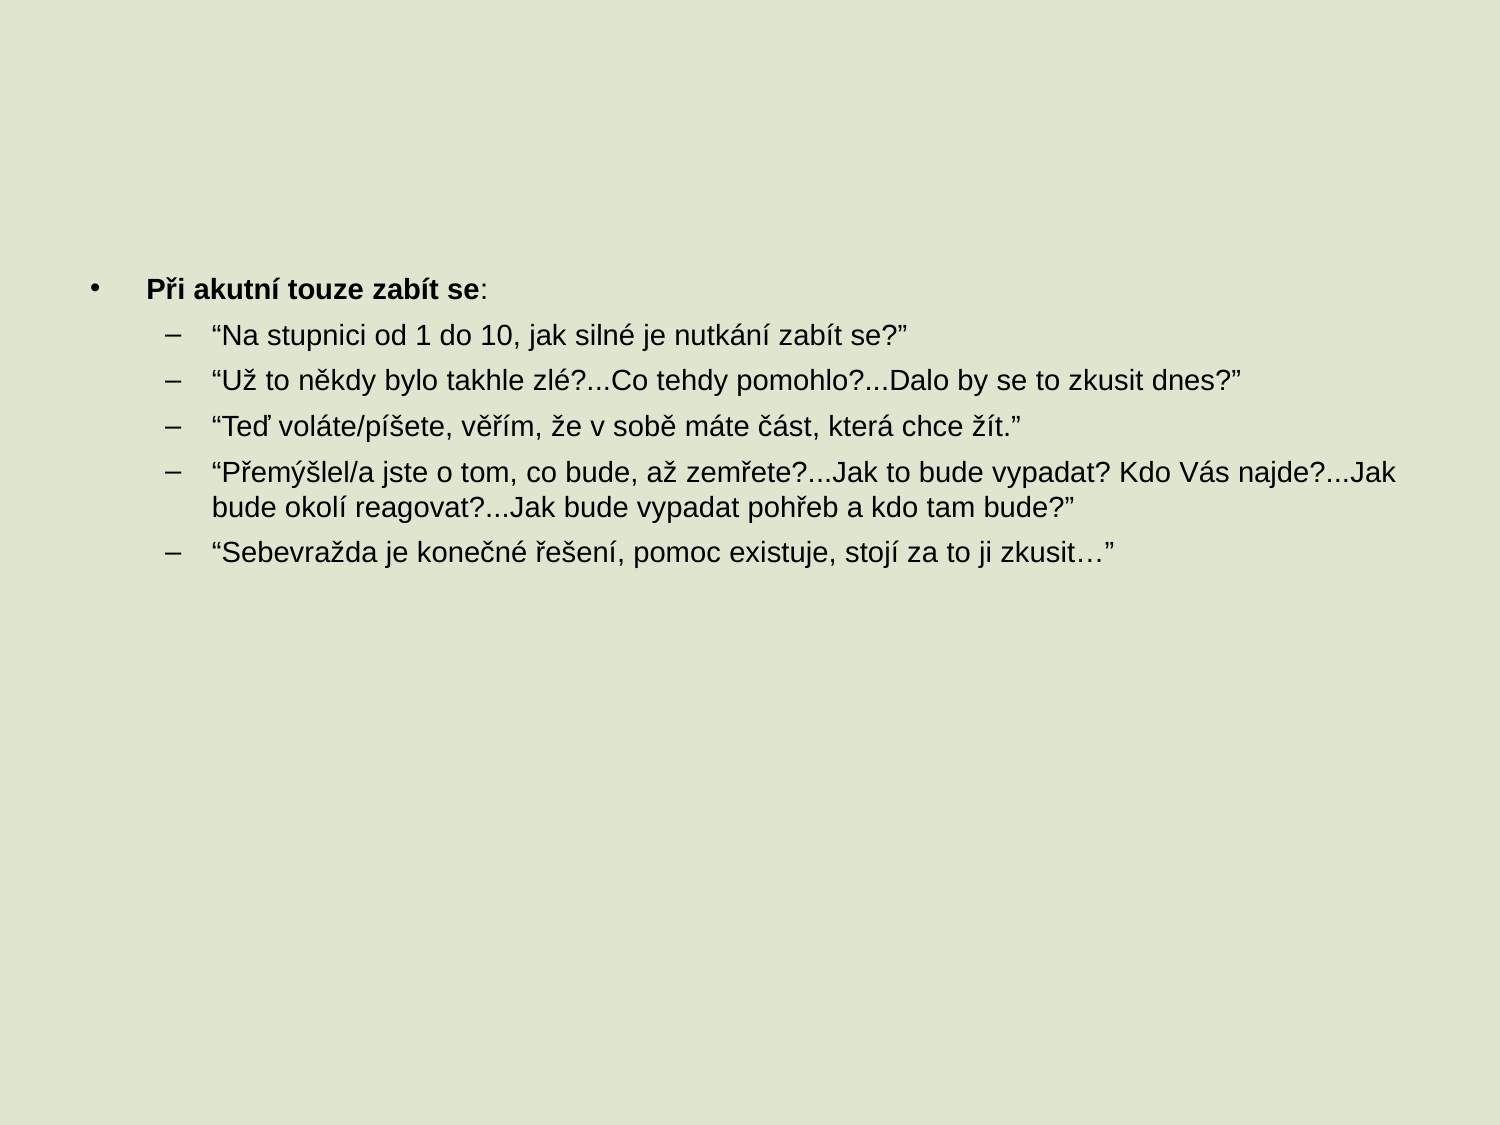

#
Při akutní touze zabít se:
“Na stupnici od 1 do 10, jak silné je nutkání zabít se?”
“Už to někdy bylo takhle zlé?...Co tehdy pomohlo?...Dalo by se to zkusit dnes?”
“Teď voláte/píšete, věřím, že v sobě máte část, která chce žít.”
“Přemýšlel/a jste o tom, co bude, až zemřete?...Jak to bude vypadat? Kdo Vás najde?...Jak bude okolí reagovat?...Jak bude vypadat pohřeb a kdo tam bude?”
“Sebevražda je konečné řešení, pomoc existuje, stojí za to ji zkusit…”